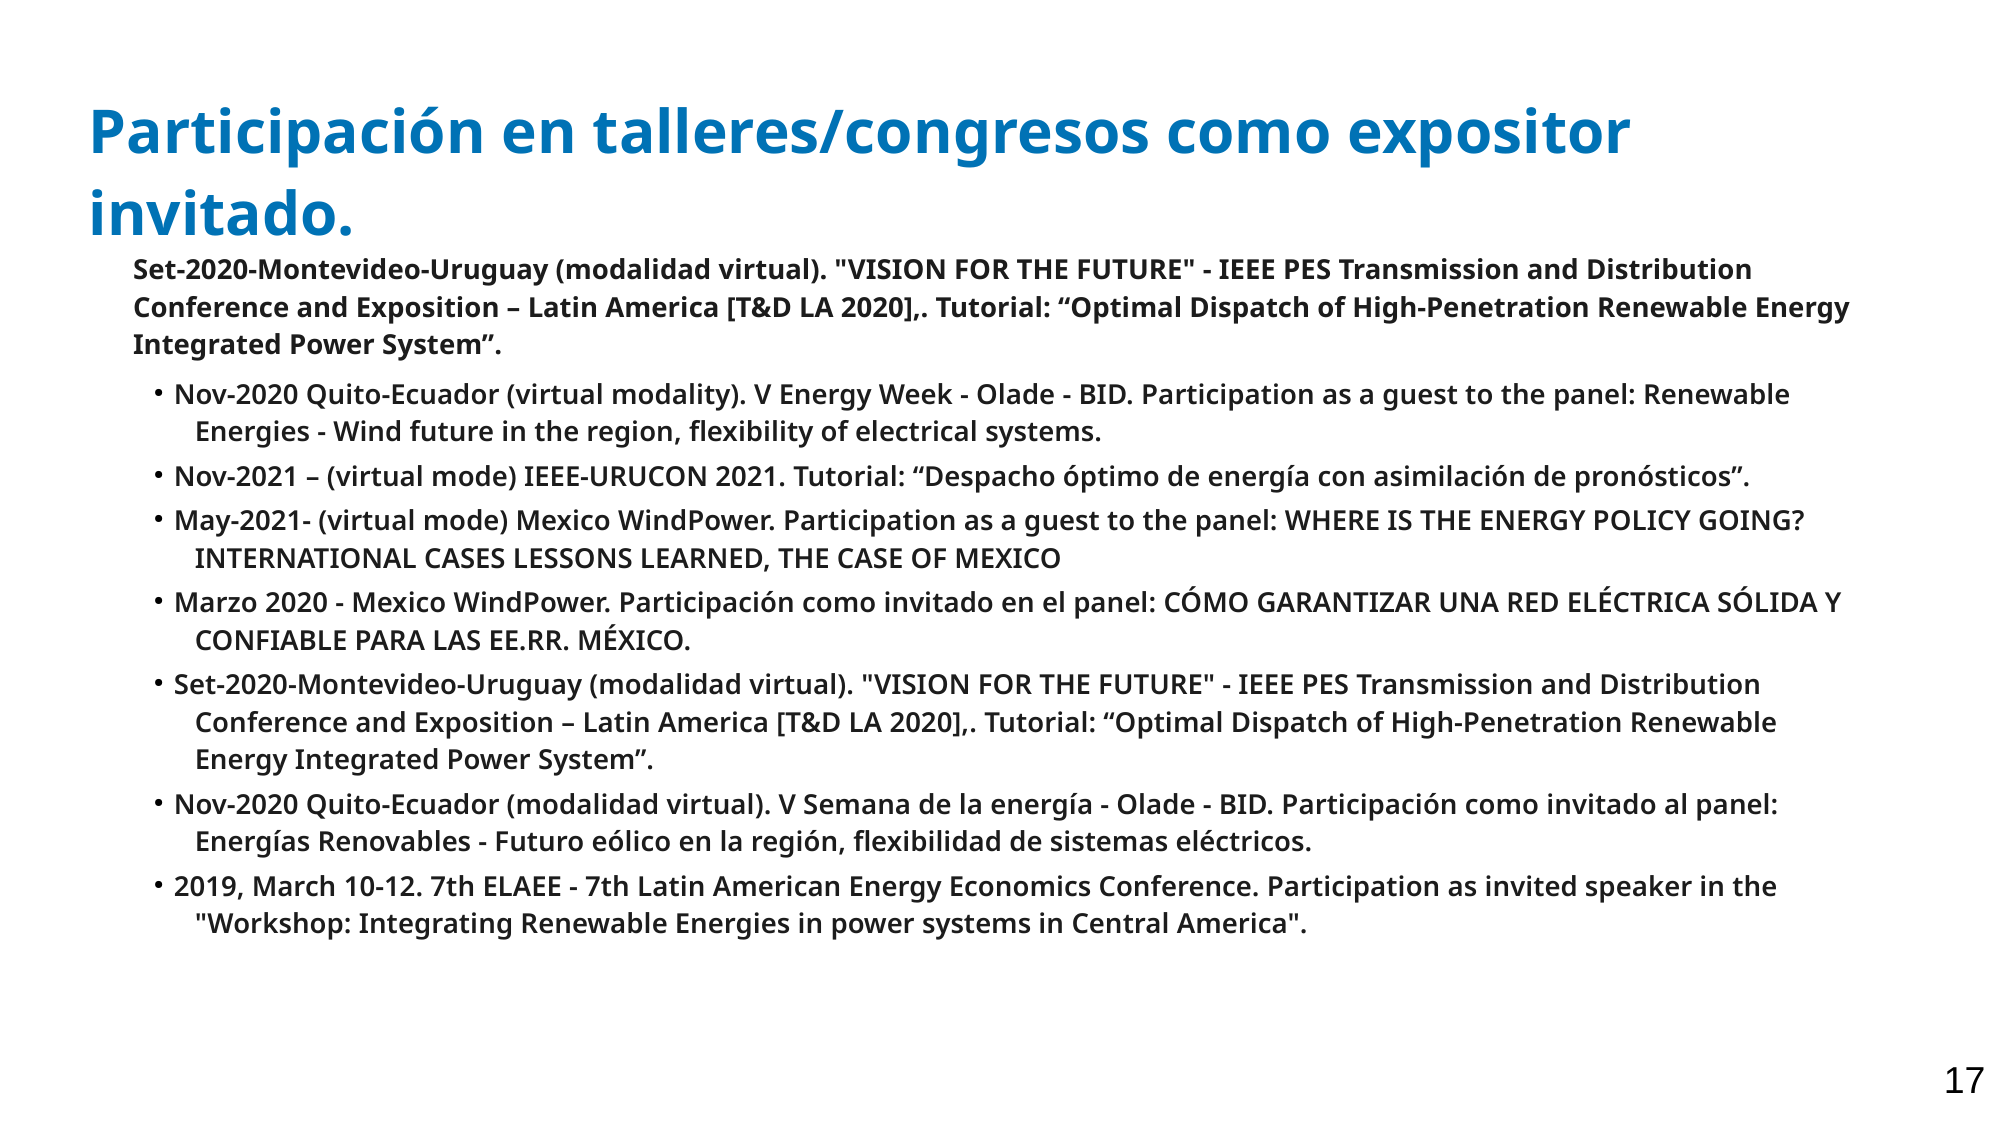

# Participación en talleres/congresos como expositor invitado.
Set-2020-Montevideo-Uruguay (modalidad virtual). "VISION FOR THE FUTURE" - IEEE PES Transmission and Distribution Conference and Exposition – Latin America [T&D LA 2020],. Tutorial: “Optimal Dispatch of High-Penetration Renewable Energy Integrated Power System”.
Nov-2020 Quito-Ecuador (virtual modality). V Energy Week - Olade - BID. Participation as a guest to the panel: Renewable Energies - Wind future in the region, flexibility of electrical systems.
Nov-2021 – (virtual mode) IEEE-URUCON 2021. Tutorial: “Despacho óptimo de energía con asimilación de pronósticos”.
May-2021- (virtual mode) Mexico WindPower. Participation as a guest to the panel: WHERE IS THE ENERGY POLICY GOING? INTERNATIONAL CASES LESSONS LEARNED, THE CASE OF MEXICO
Marzo 2020 - Mexico WindPower. Participación como invitado en el panel: CÓMO GARANTIZAR UNA RED ELÉCTRICA SÓLIDA Y CONFIABLE PARA LAS EE.RR. MÉXICO.
Set-2020-Montevideo-Uruguay (modalidad virtual). "VISION FOR THE FUTURE" - IEEE PES Transmission and Distribution Conference and Exposition – Latin America [T&D LA 2020],. Tutorial: “Optimal Dispatch of High-Penetration Renewable Energy Integrated Power System”.
Nov-2020 Quito-Ecuador (modalidad virtual). V Semana de la energía - Olade - BID. Participación como invitado al panel: Energías Renovables - Futuro eólico en la región, flexibilidad de sistemas eléctricos.
2019, March 10-12. 7th ELAEE - 7th Latin American Energy Economics Conference. Participation as invited speaker in the "Workshop: Integrating Renewable Energies in power systems in Central America".